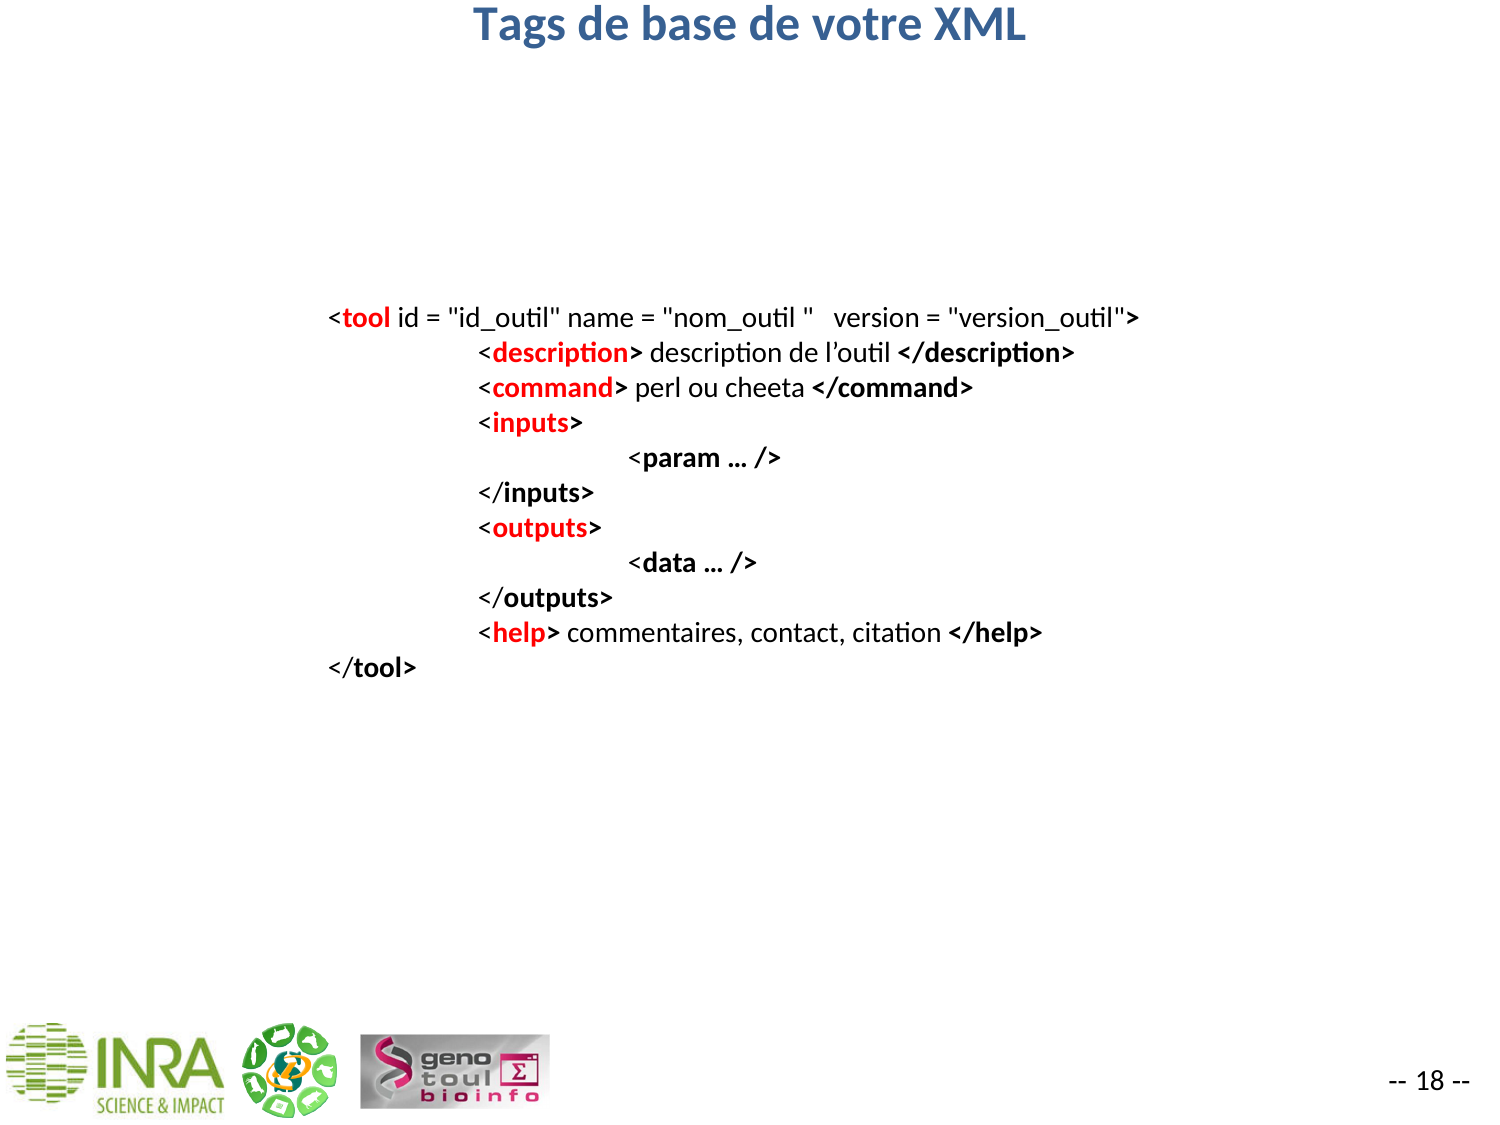

Tags de base de votre XML
<tool id = "id_outil" name = "nom_outil "   version = "version_outil">
<description> description de l’outil </description>
<command> perl ou cheeta </command>
<inputs>
<param … />
</inputs>
<outputs>
<data … />
</outputs>
<help> commentaires, contact, citation </help>
</tool>